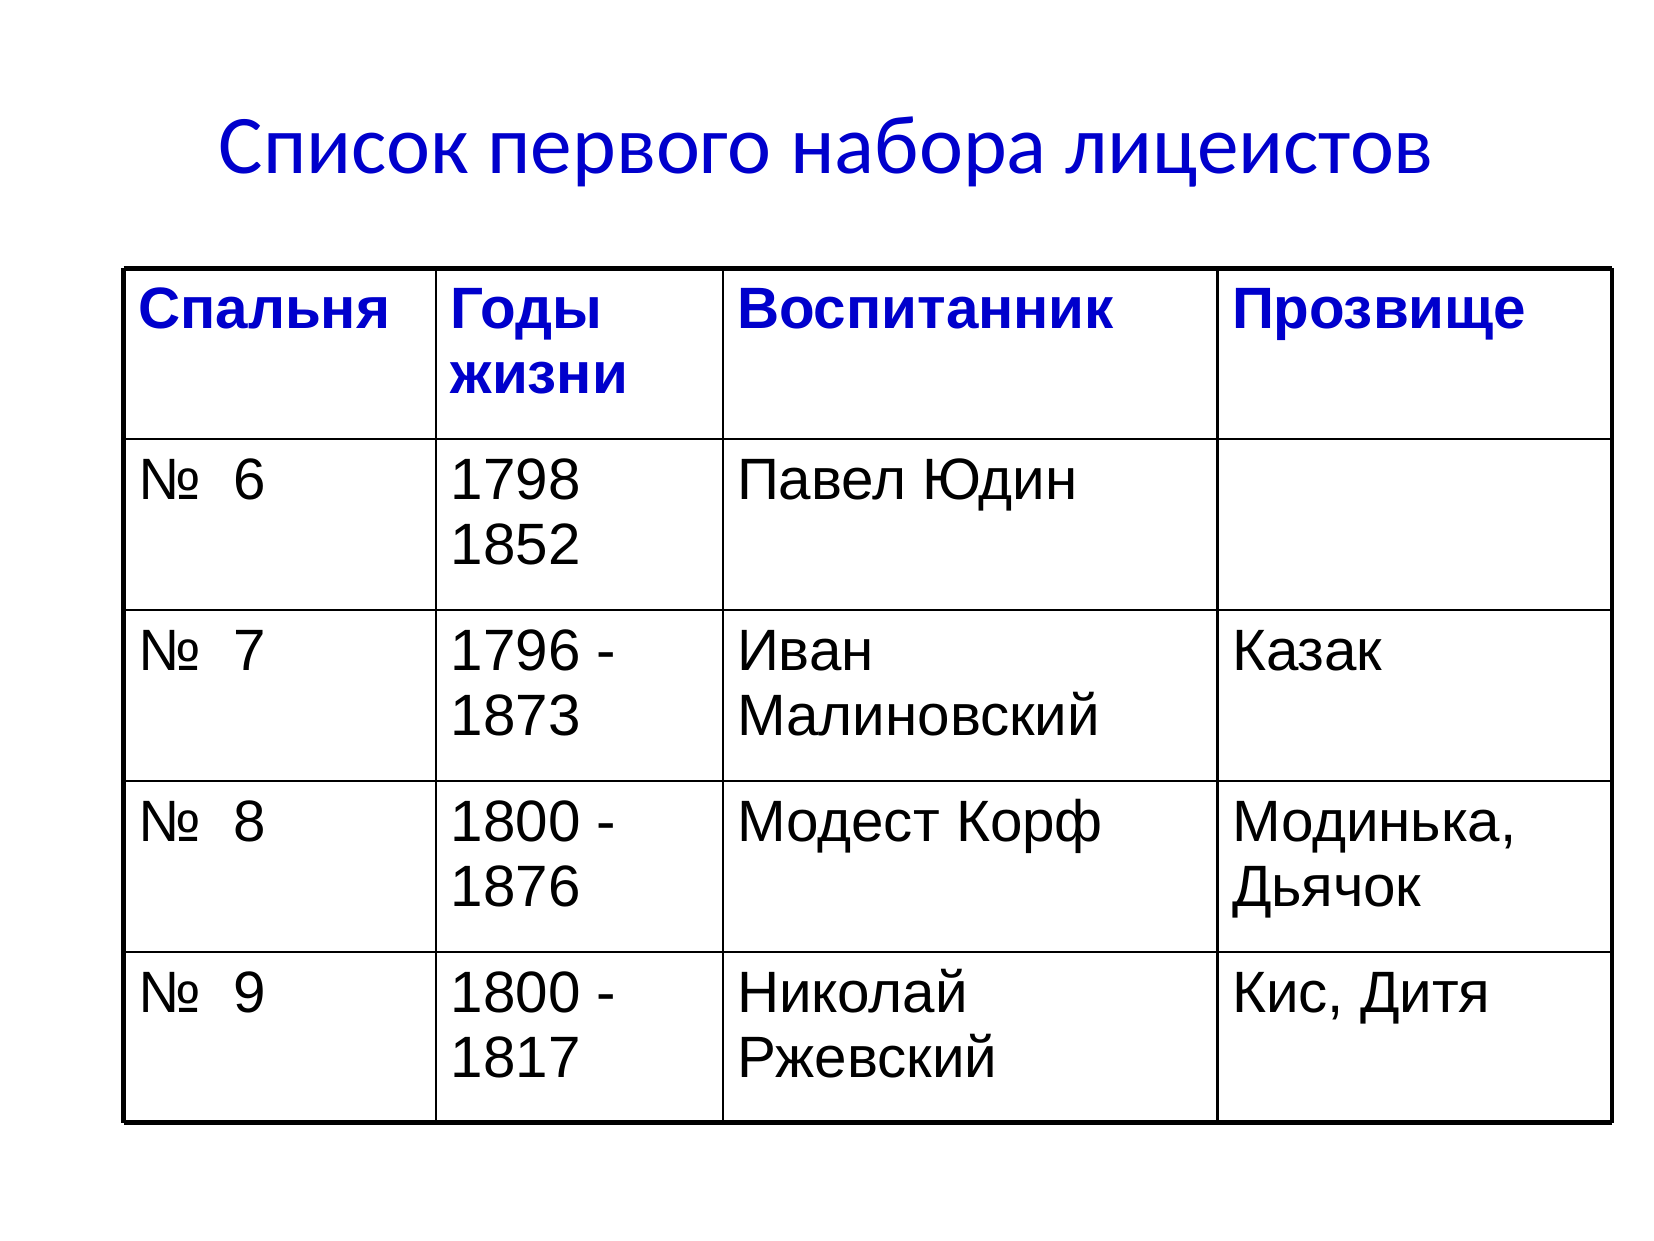

# Список первого набора лицеистов
Спальня
Годы жизни
Воспитанник
Прозвище
№  6
1798 1852
Павел Юдин
№  7
1796 - 1873
Иван Малиновский
Казак
№  8
1800 - 1876
Модест Корф
Модинька, Дьячок
№ 9
1800 - 1817
Николай Ржевский
Кис, Дитя